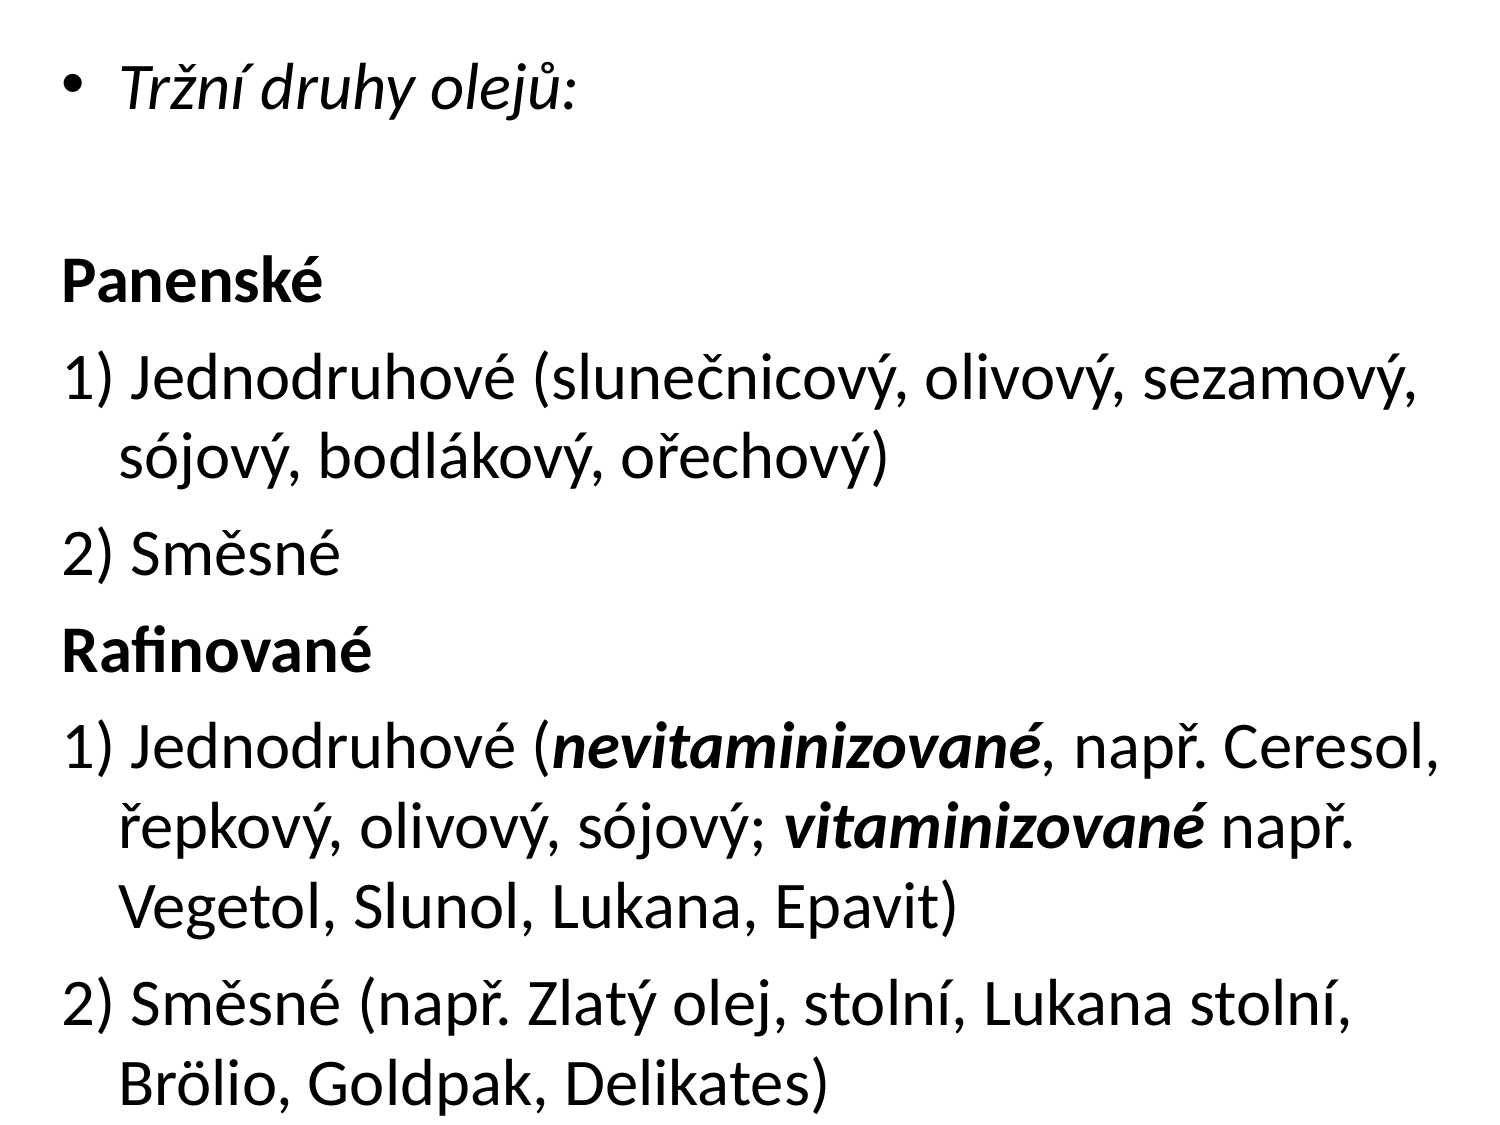

# Tržní druhy olejů:
Panenské
1) Jednodruhové (slunečnicový, olivový, sezamový, sójový, bodlákový, ořechový)
2) Směsné
Rafinované
1) Jednodruhové (nevitaminizované, např. Ceresol, řepkový, olivový, sójový; vitaminizované např. Vegetol, Slunol, Lukana, Epavit)
2) Směsné (např. Zlatý olej, stolní, Lukana stolní, Brölio, Goldpak, Delikates)